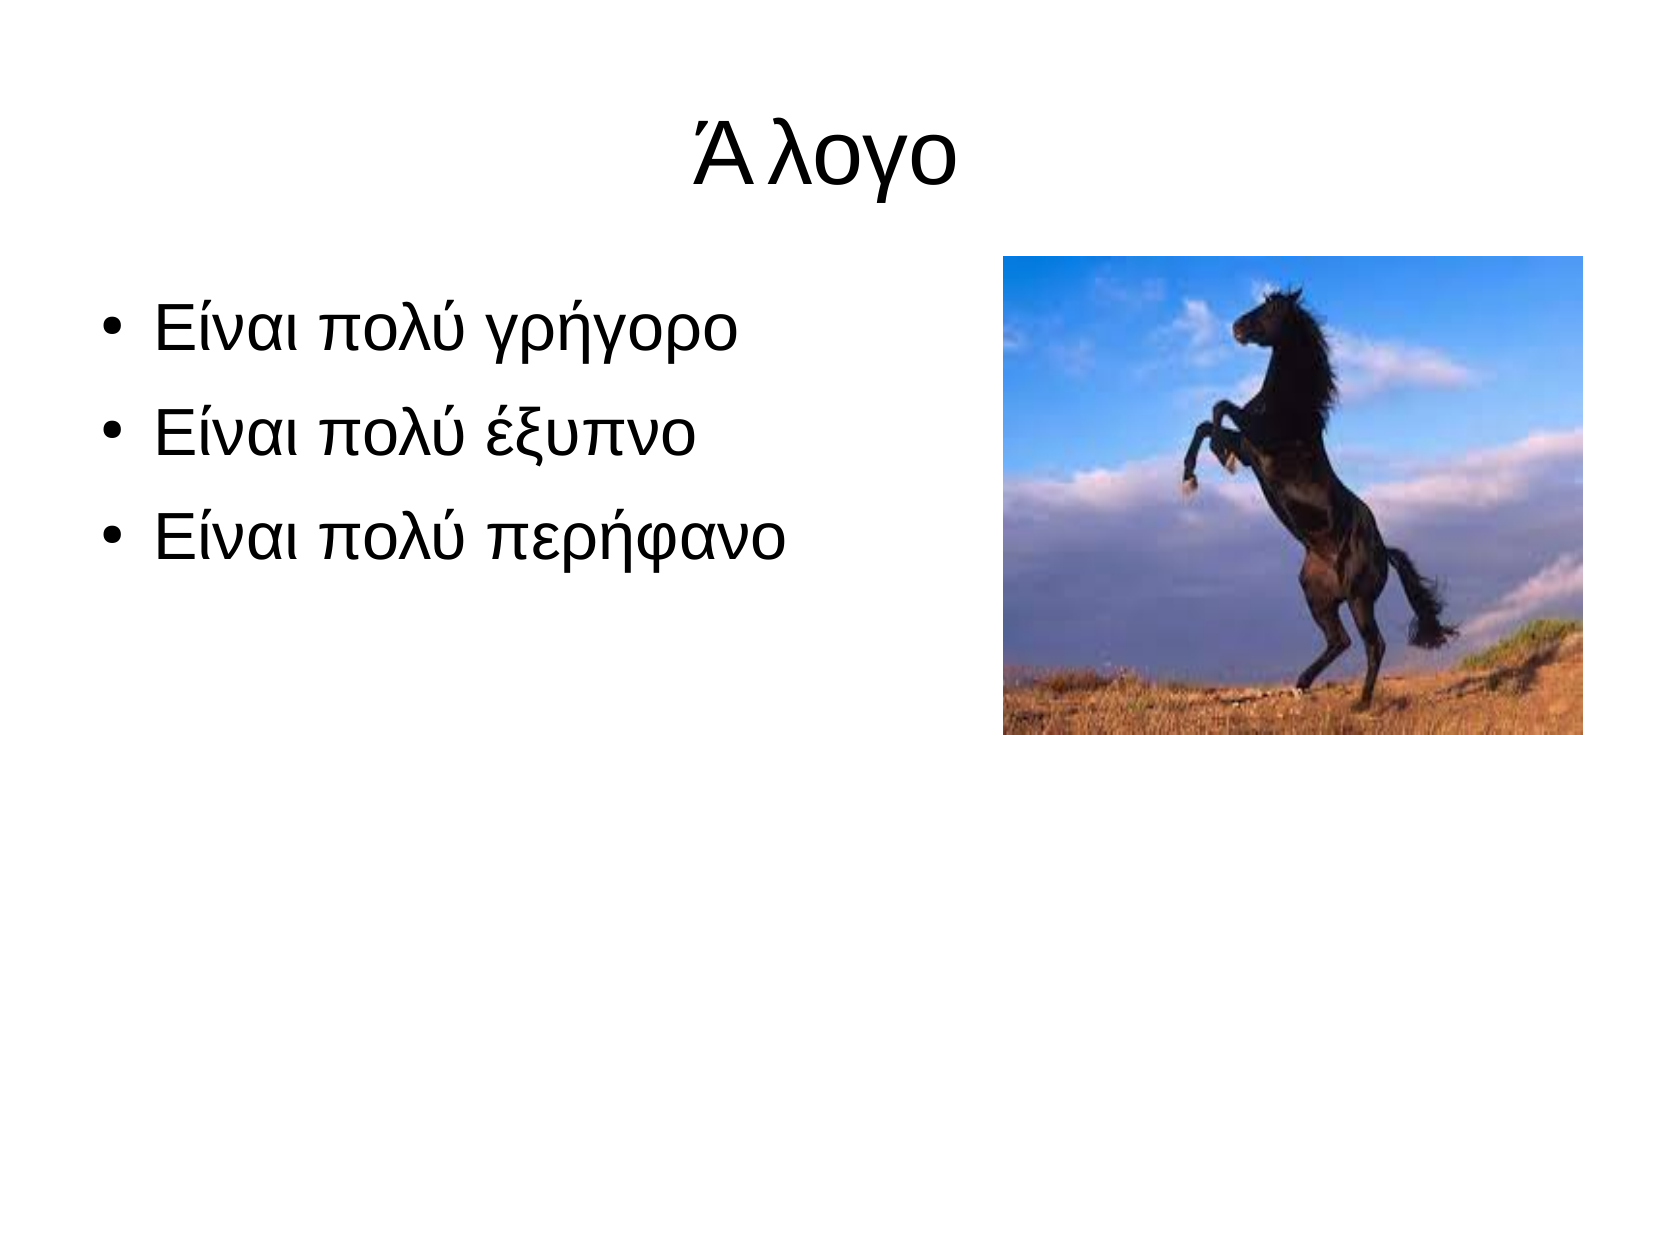

# Ά	λογο
Είναι πολύ γρήγορο
Είναι πολύ έξυπνο
Είναι πολύ περήφανο